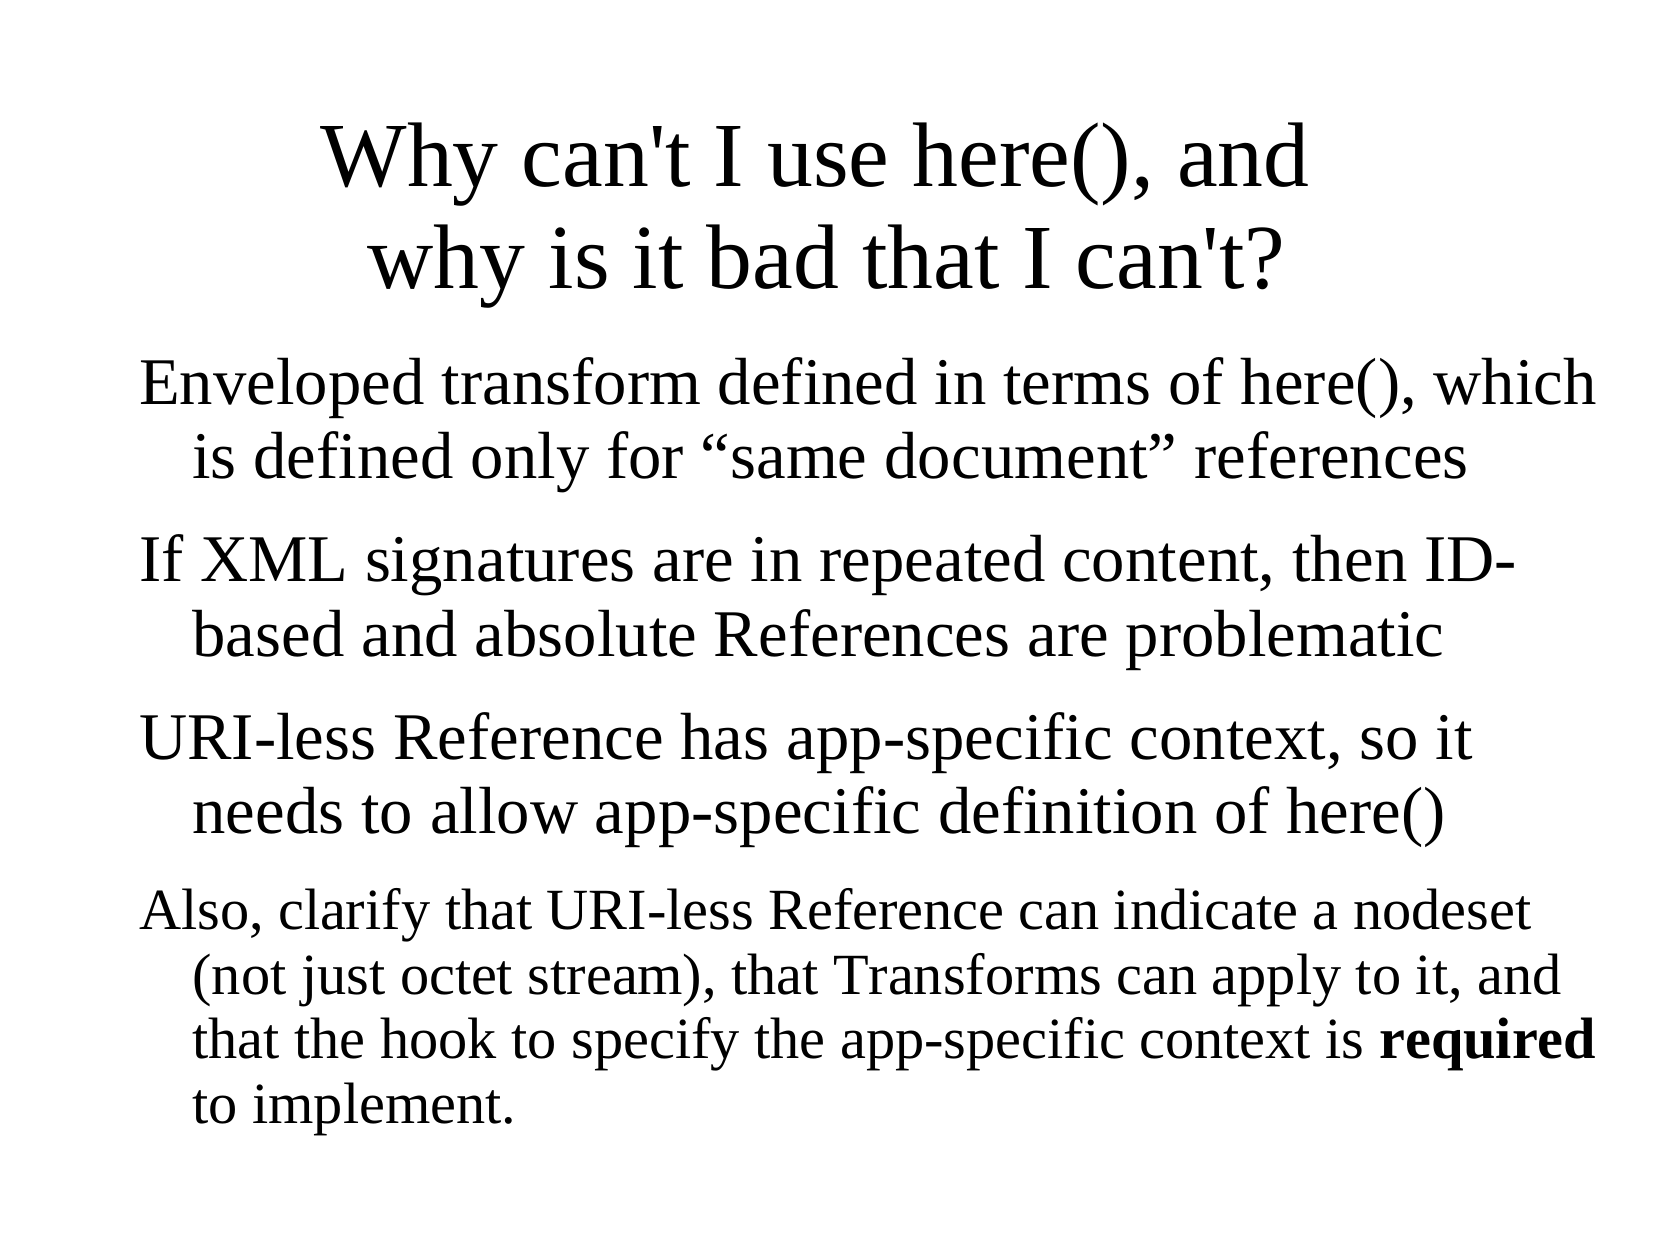

# Why can't I use here(), and why is it bad that I can't?
Enveloped transform defined in terms of here(), which is defined only for “same document” references
If XML signatures are in repeated content, then ID-based and absolute References are problematic
URI-less Reference has app-specific context, so it needs to allow app-specific definition of here()
Also, clarify that URI-less Reference can indicate a nodeset (not just octet stream), that Transforms can apply to it, and that the hook to specify the app-specific context is required to implement.